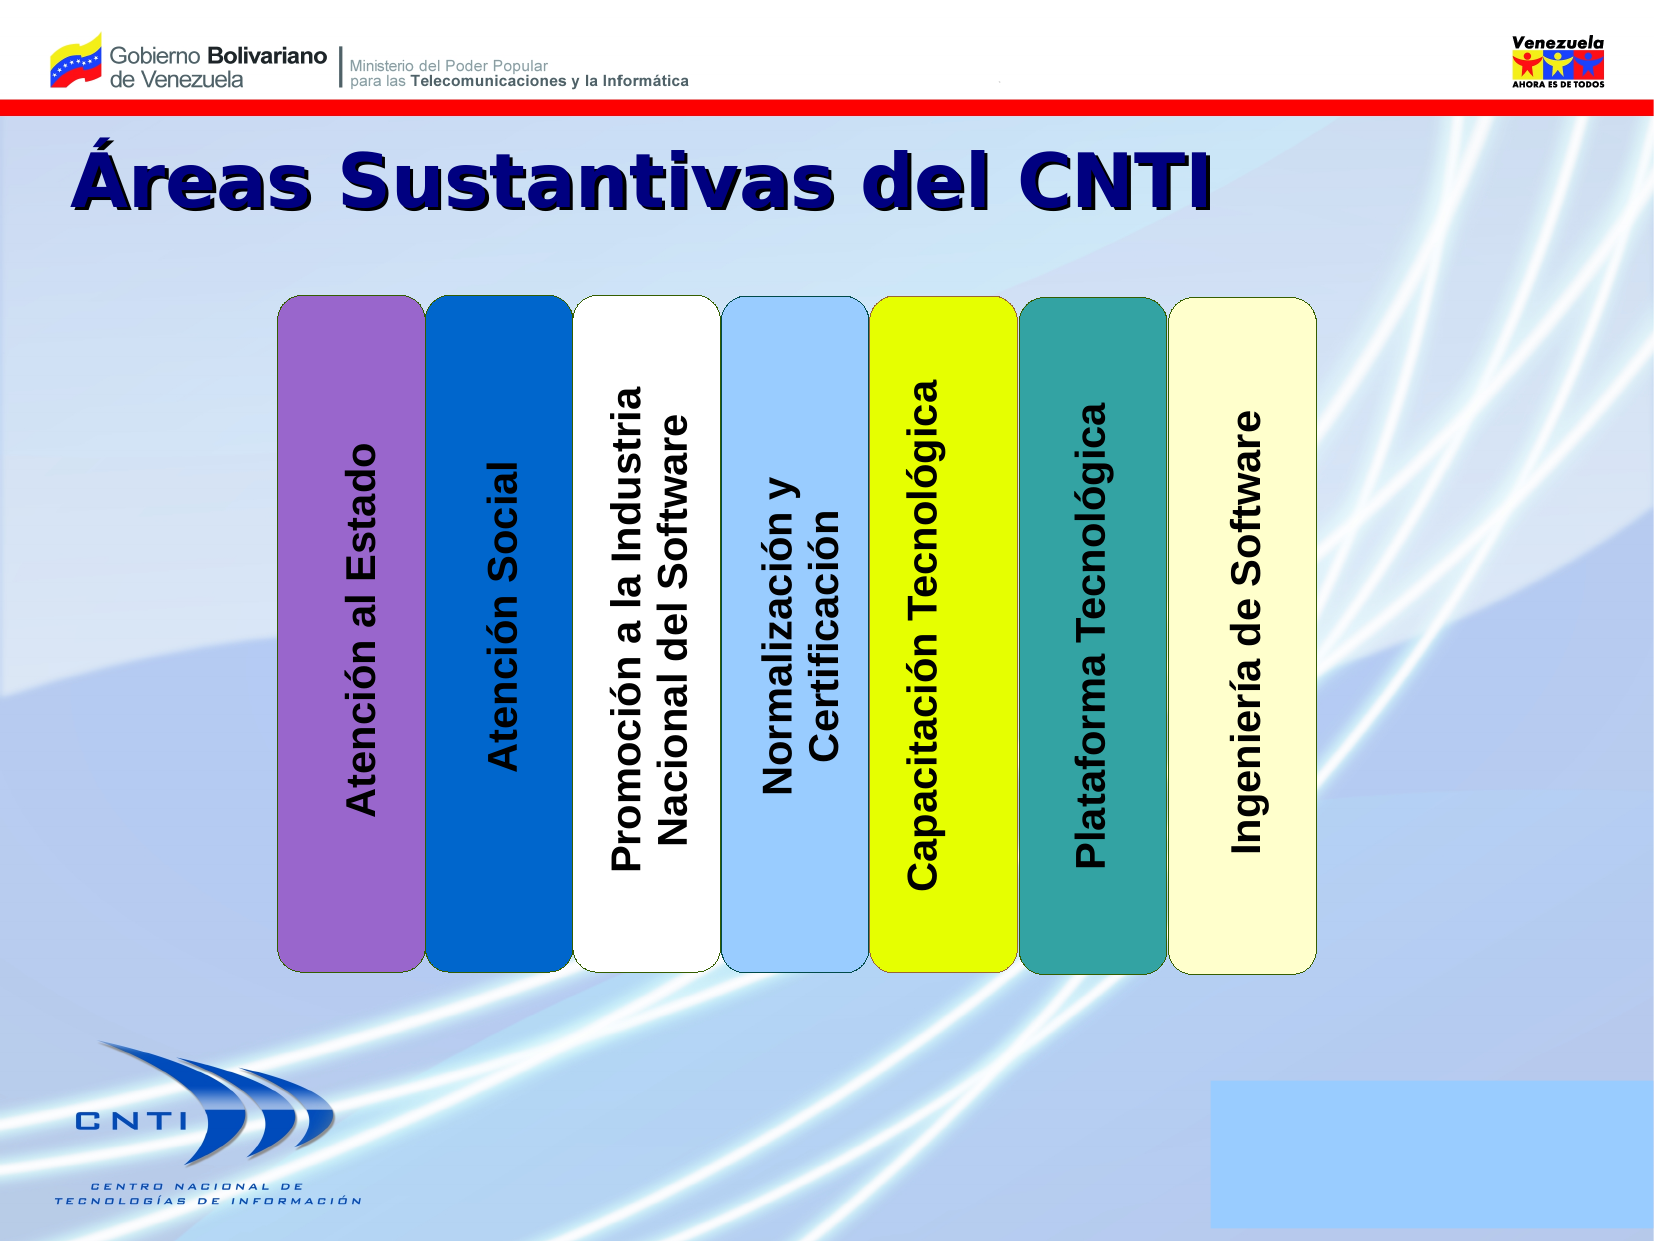

# Áreas Sustantivas del CNTI
Promoción a la Industria Nacional del Software
Normalización y Certificación
Atención Social
Atención al Estado
Ingeniería de Software
Capacitación Tecnológica
Plataforma Tecnológica